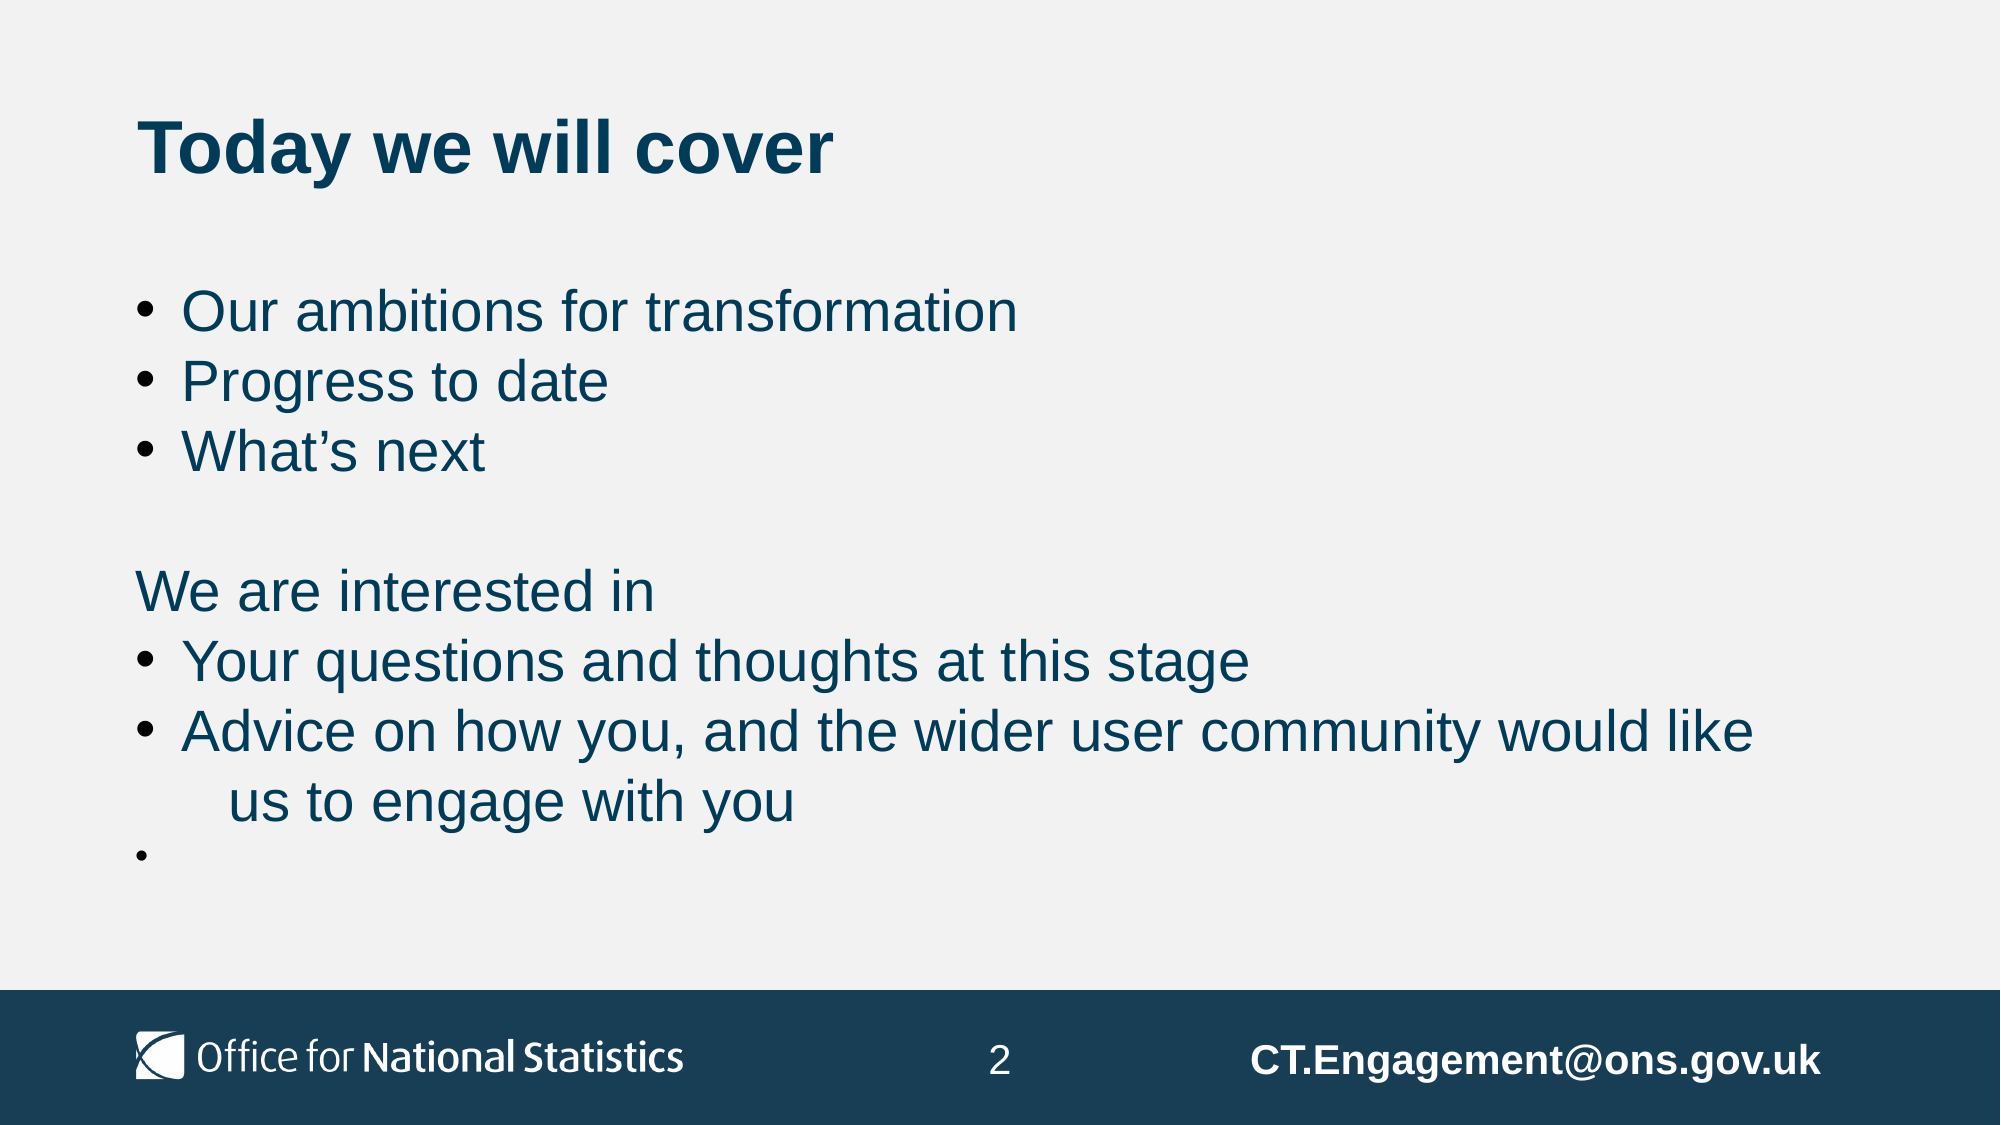

# Today we will cover
Our ambitions for transformation
Progress to date
What’s next
We are interested in
Your questions and thoughts at this stage
Advice on how you, and the wider user community would like us to engage with you
CT.Engagement@ons.gov.uk